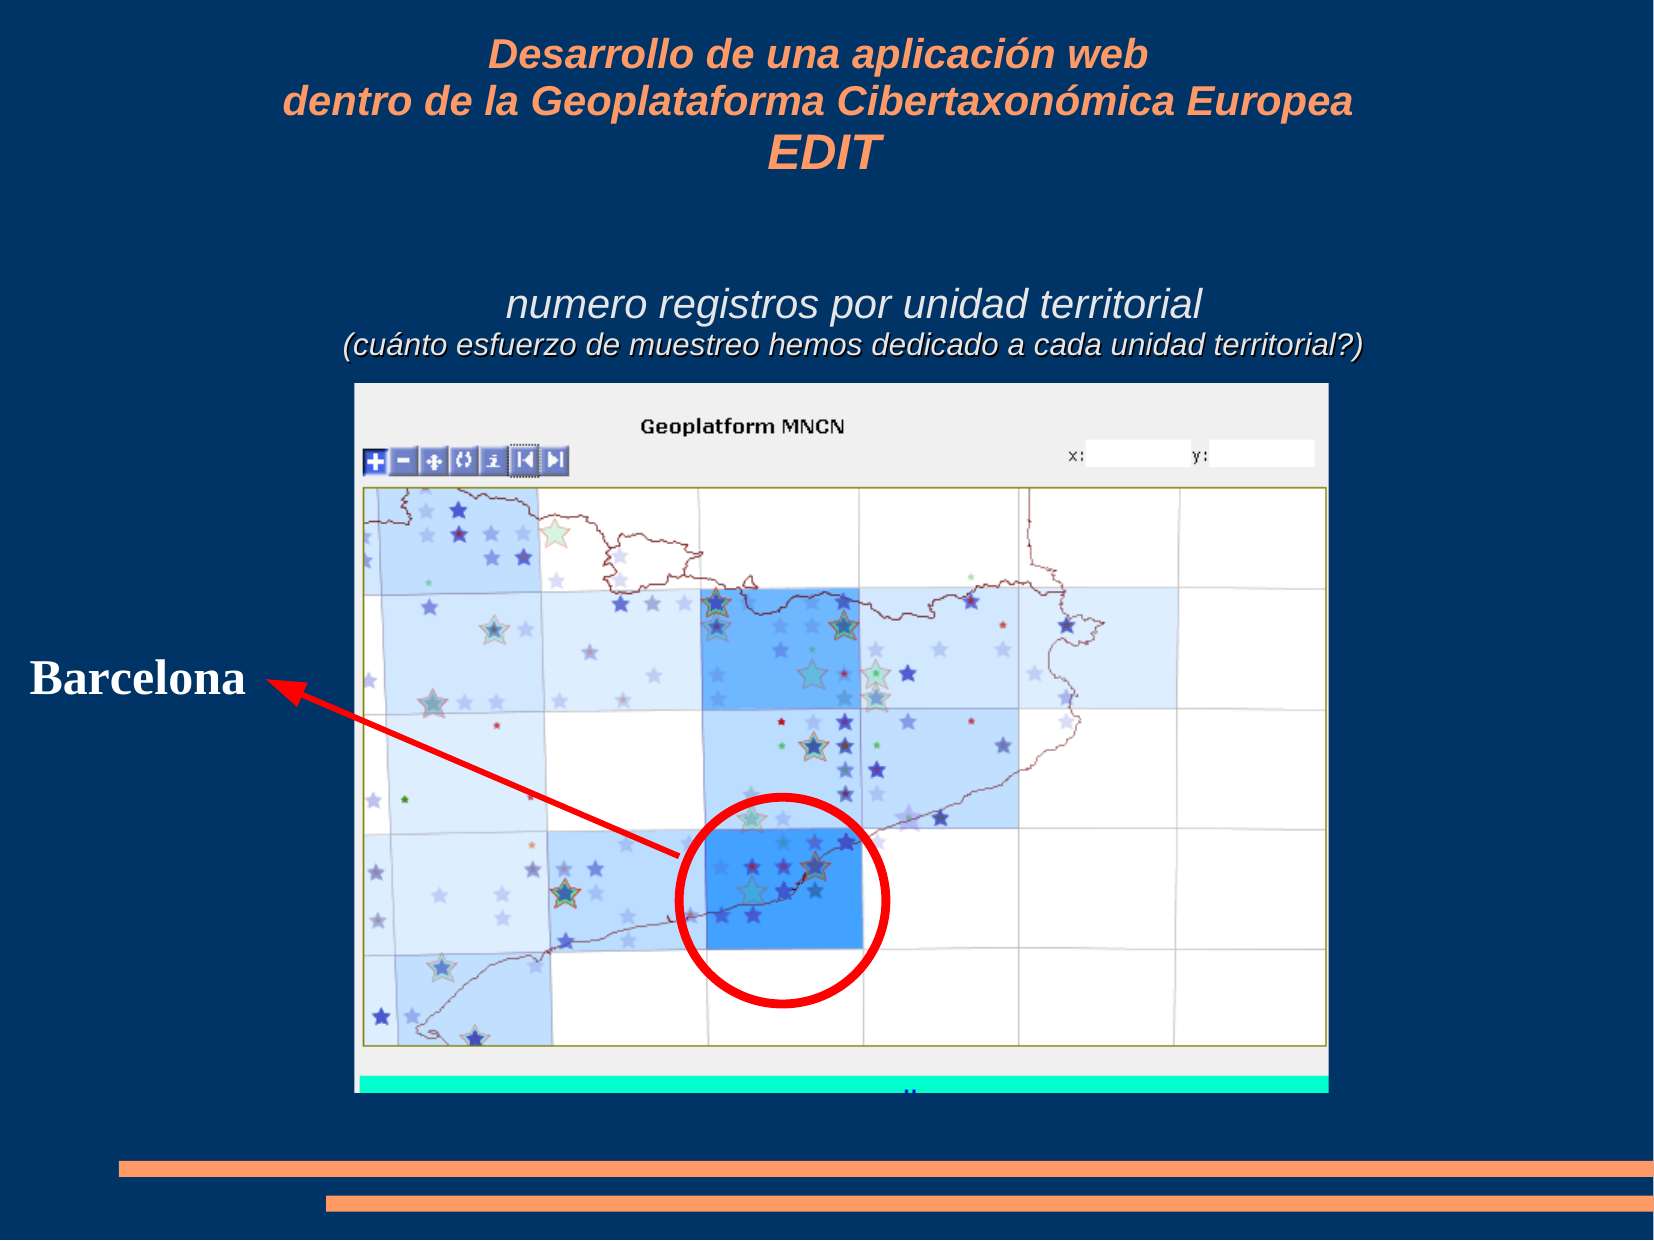

Desarrollo de una aplicación web
dentro de la Geoplataforma Cibertaxonómica Europea
EDIT
# numero registros por unidad territorial
(cuánto esfuerzo de muestreo hemos dedicado a cada unidad territorial?)
Barcelona